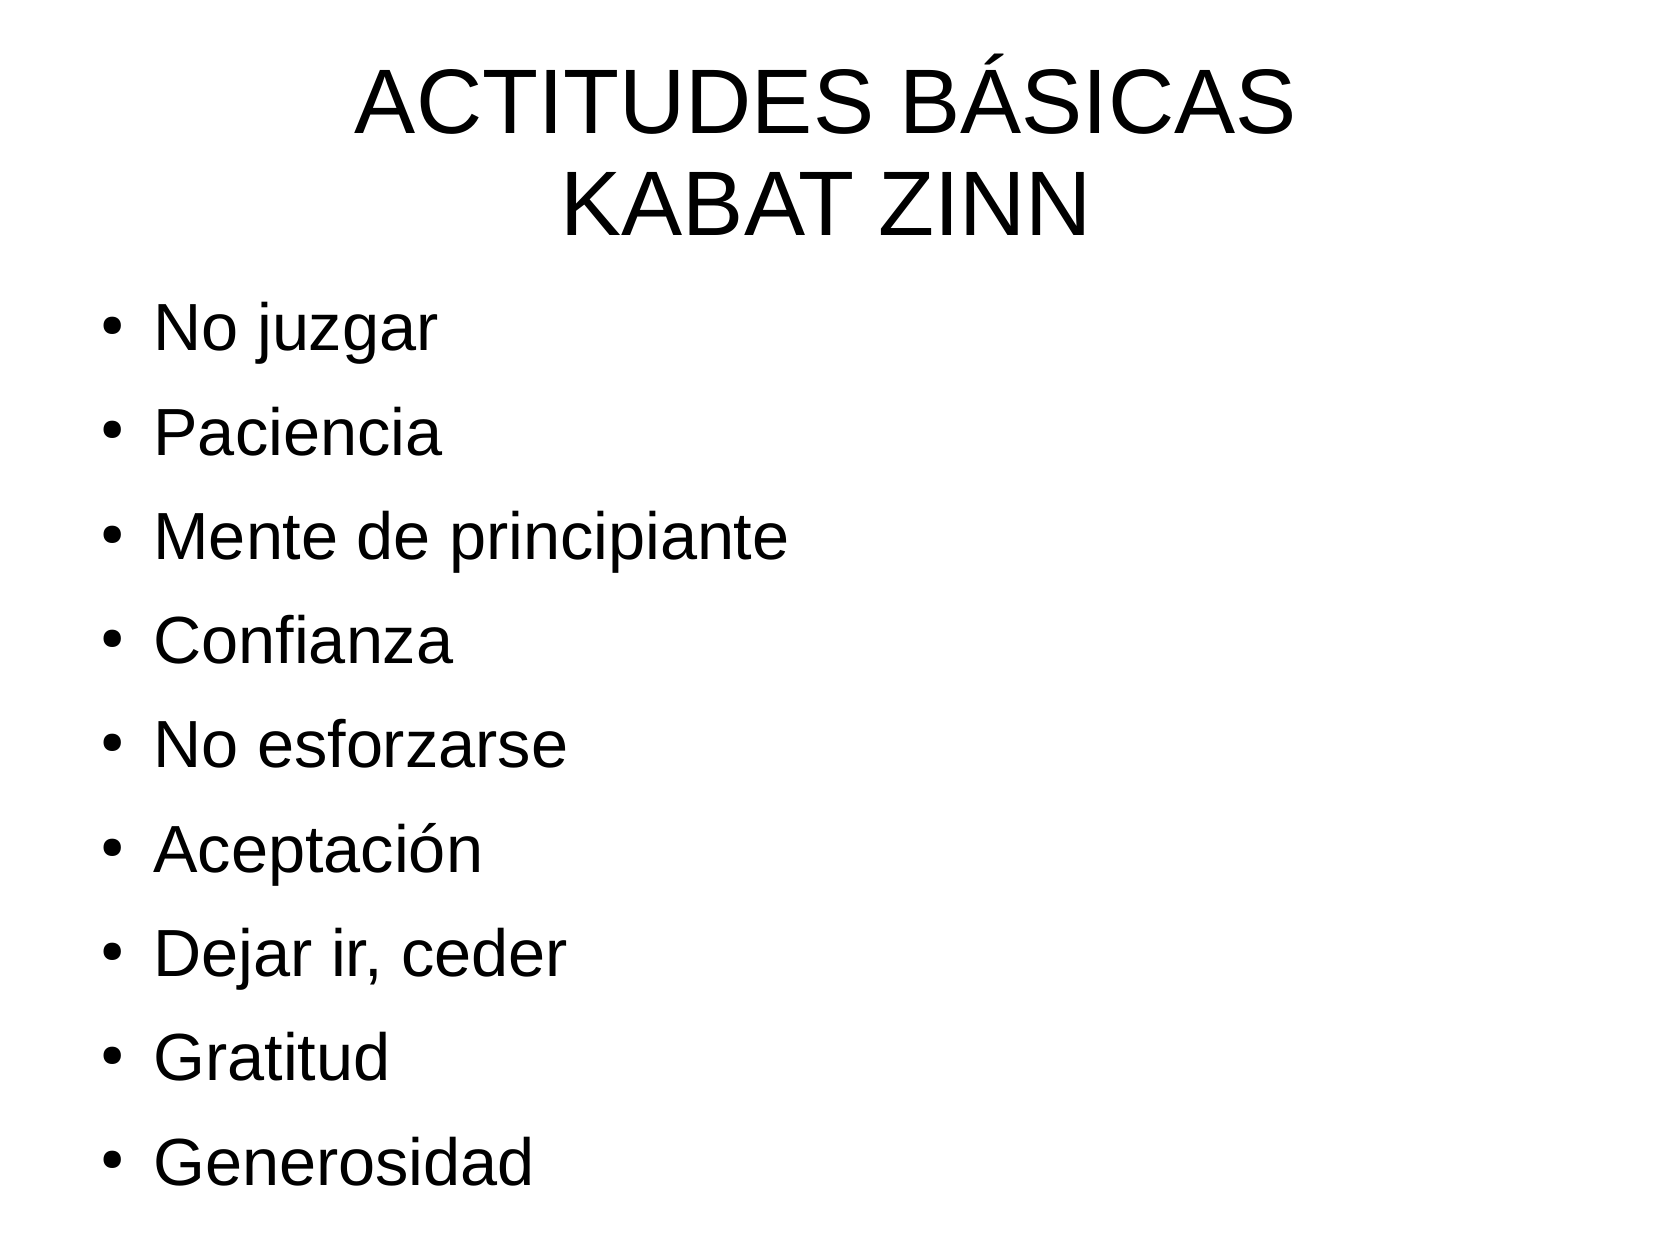

# ACTITUDES BÁSICAS KABAT ZINN
No juzgar
Paciencia
Mente de principiante
Confianza
No esforzarse
Aceptación
Dejar ir, ceder
Gratitud
Generosidad